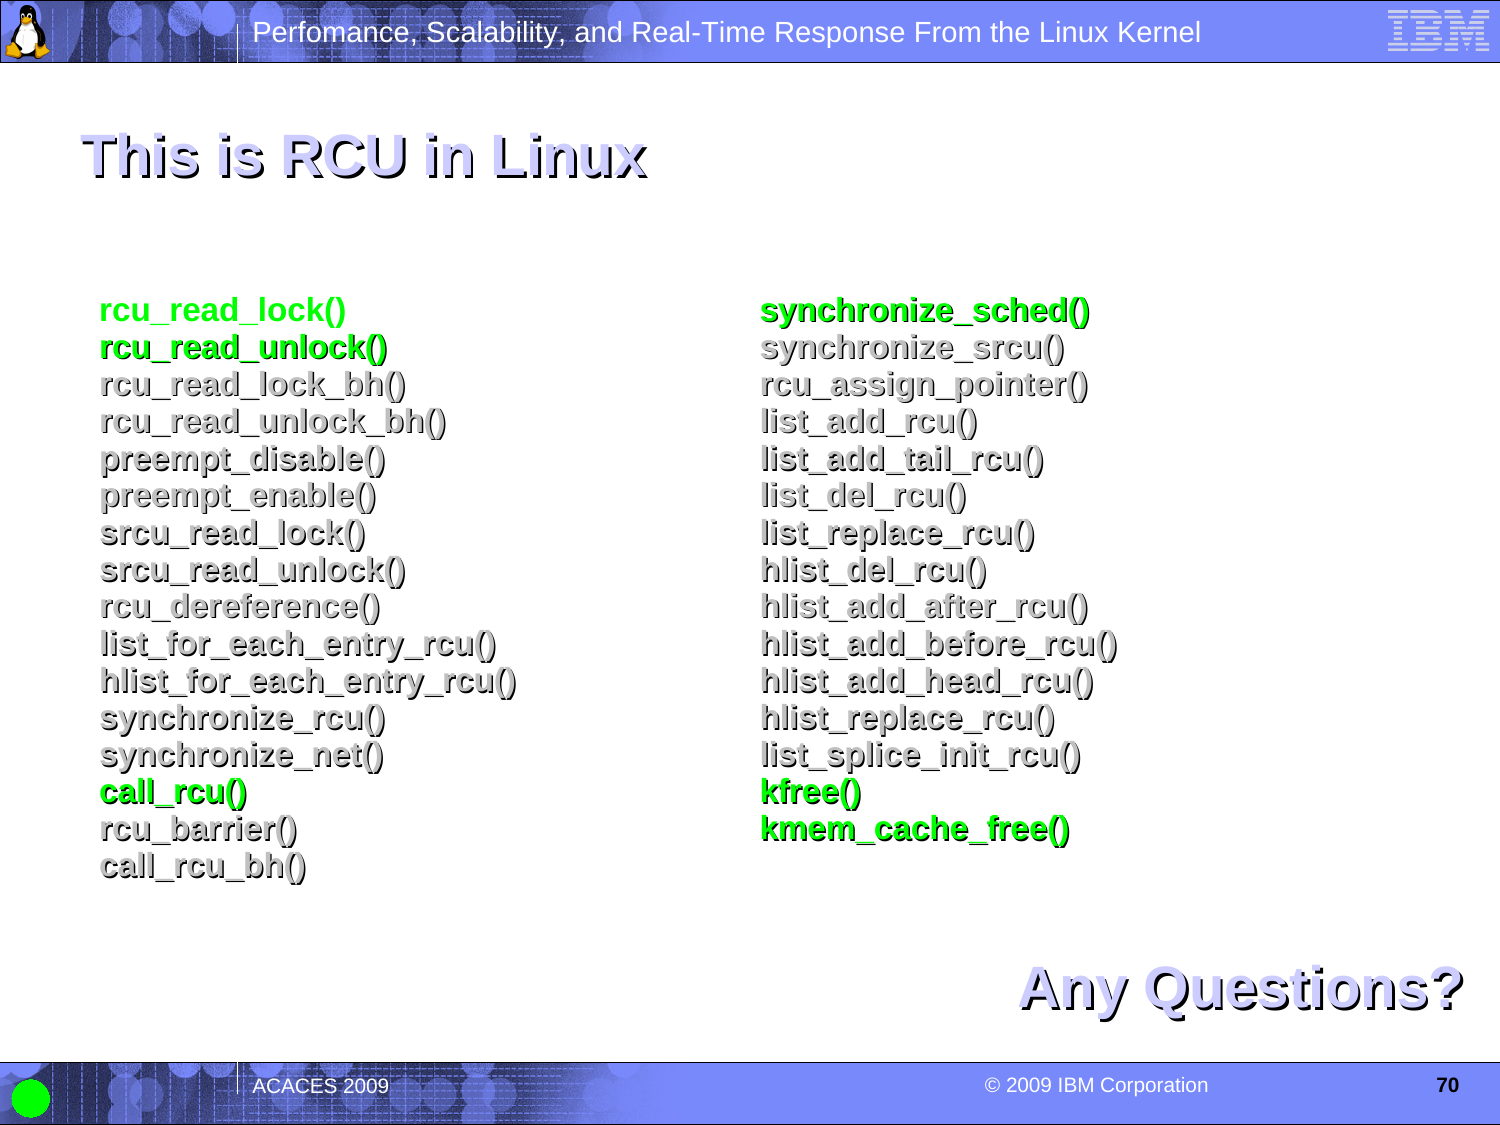

# This is RCU in Linux
rcu_read_lock()
rcu_read_unlock()
rcu_read_lock_bh()
rcu_read_unlock_bh()
preempt_disable()
preempt_enable()
srcu_read_lock()
srcu_read_unlock()
rcu_dereference()
list_for_each_entry_rcu()
hlist_for_each_entry_rcu()
synchronize_rcu()
synchronize_net()
call_rcu()
rcu_barrier()
call_rcu_bh()
synchronize_sched()
synchronize_srcu()
rcu_assign_pointer()
list_add_rcu()
list_add_tail_rcu()
list_del_rcu()
list_replace_rcu()
hlist_del_rcu()
hlist_add_after_rcu()
hlist_add_before_rcu()
hlist_add_head_rcu()
hlist_replace_rcu()
list_splice_init_rcu()
kfree()
kmem_cache_free()
Any Questions?
70